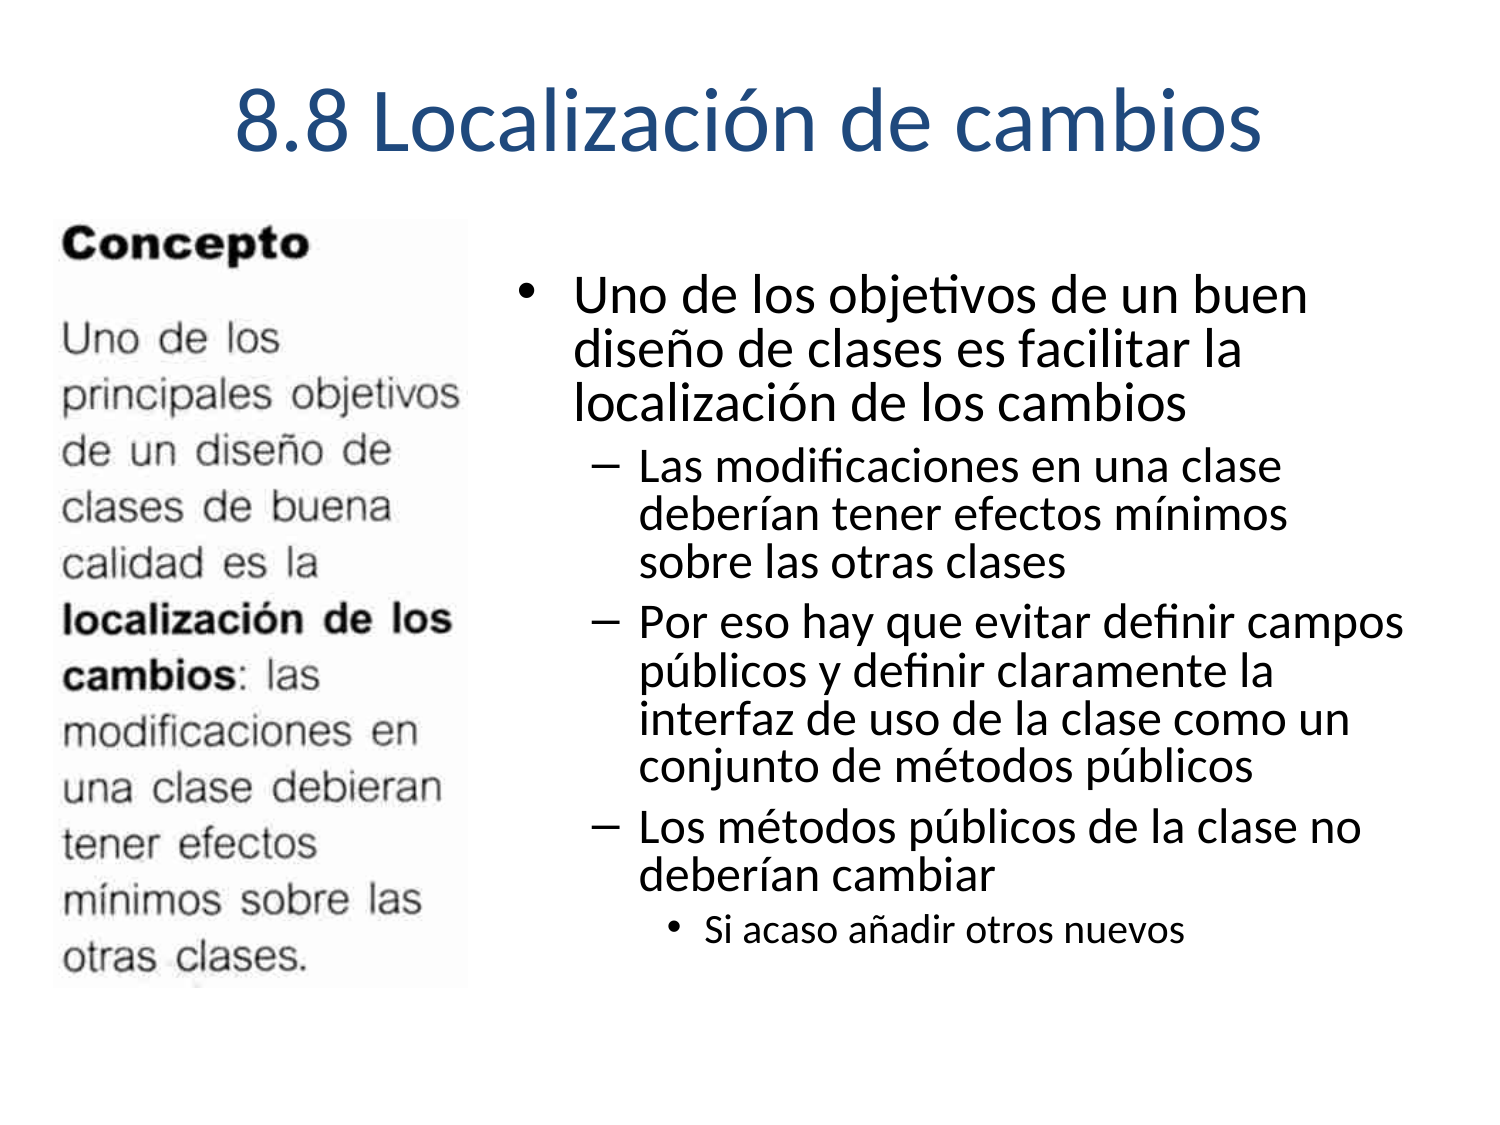

# 8.8 Localización de cambios
Uno de los objetivos de un buen diseño de clases es facilitar la localización de los cambios
Las modificaciones en una clase deberían tener efectos mínimos sobre las otras clases
Por eso hay que evitar definir campos públicos y definir claramente la interfaz de uso de la clase como un conjunto de métodos públicos
Los métodos públicos de la clase no deberían cambiar
Si acaso añadir otros nuevos